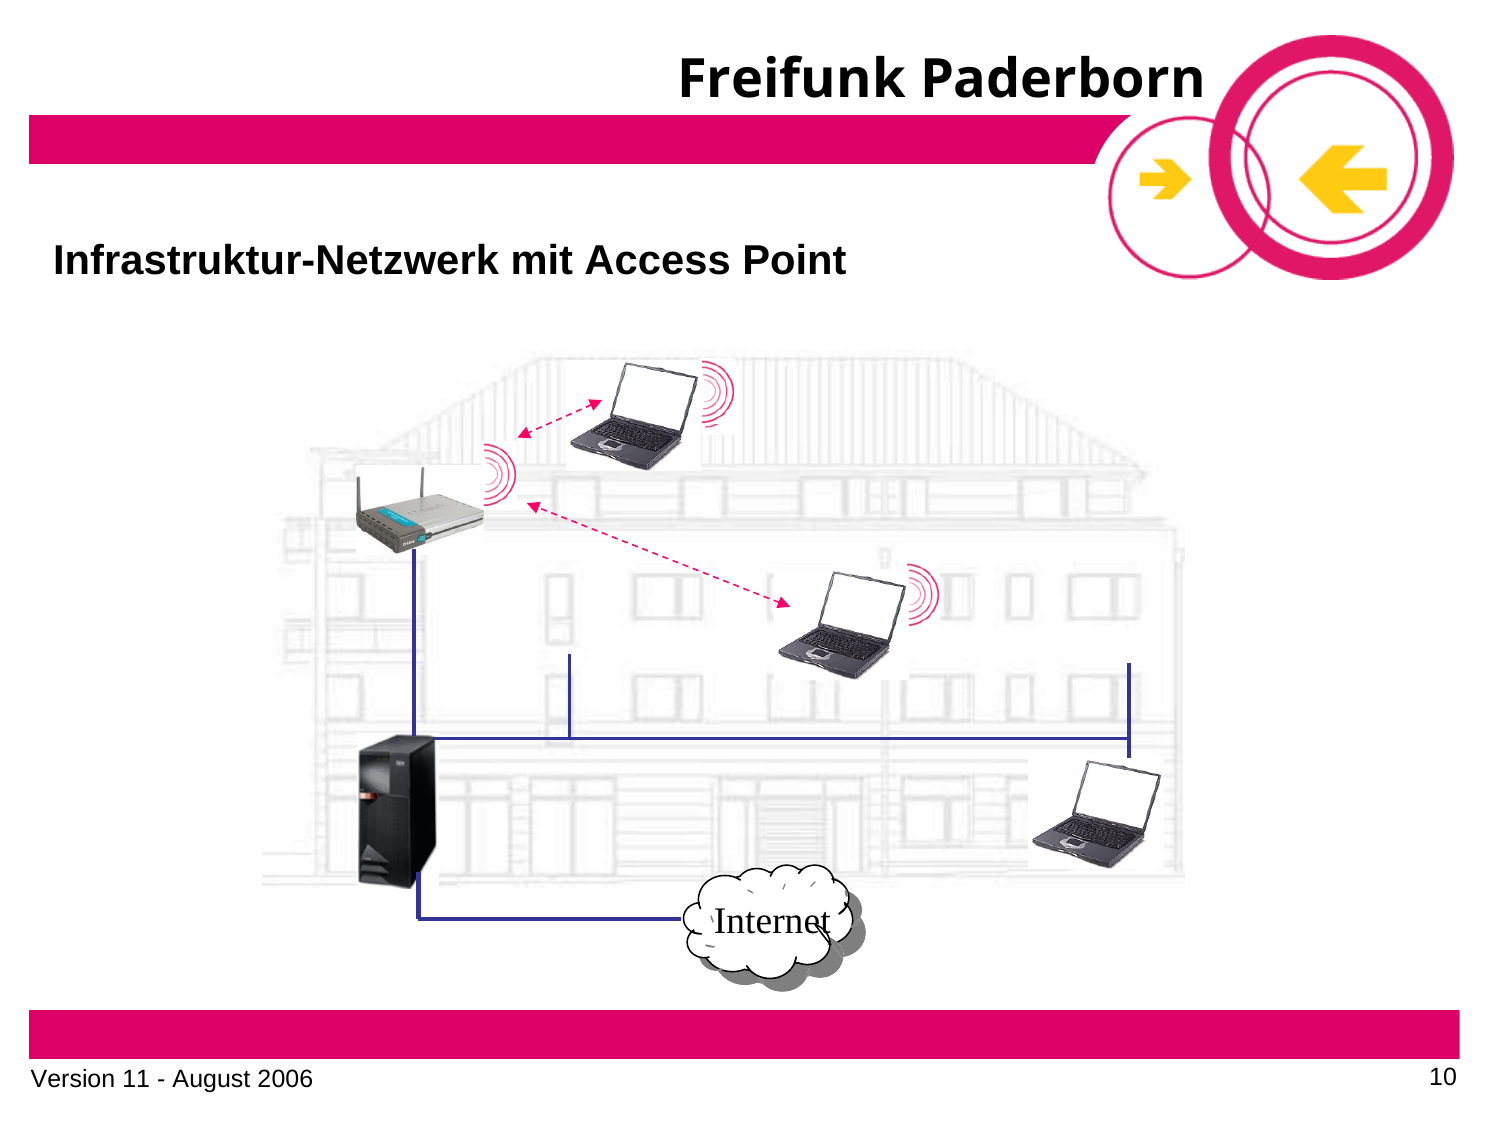

Infrastruktur-Netzwerk mit Access Point
Internet
10
Version 11 - August 2006